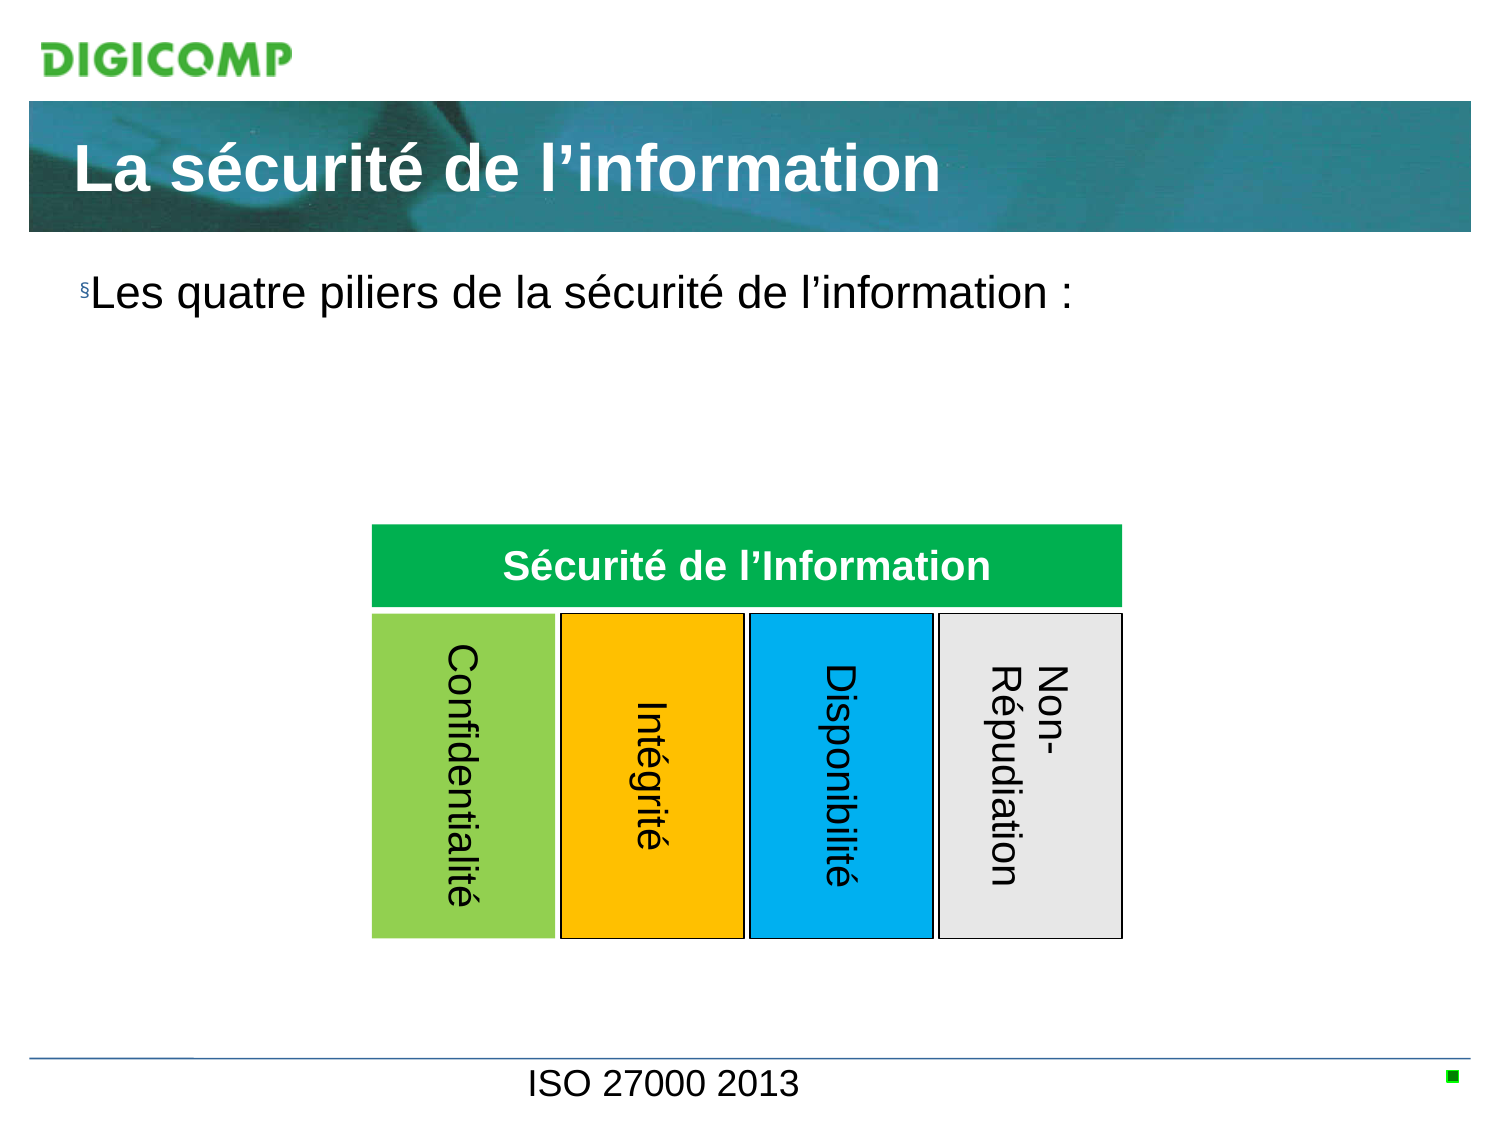

# La sécurité de l’information
Les quatre piliers de la sécurité de l’information :
Sécurité de l’Information
Confidentialité
Intégrité
Disponibilité
Non-Répudiation
ISO 27000 2013